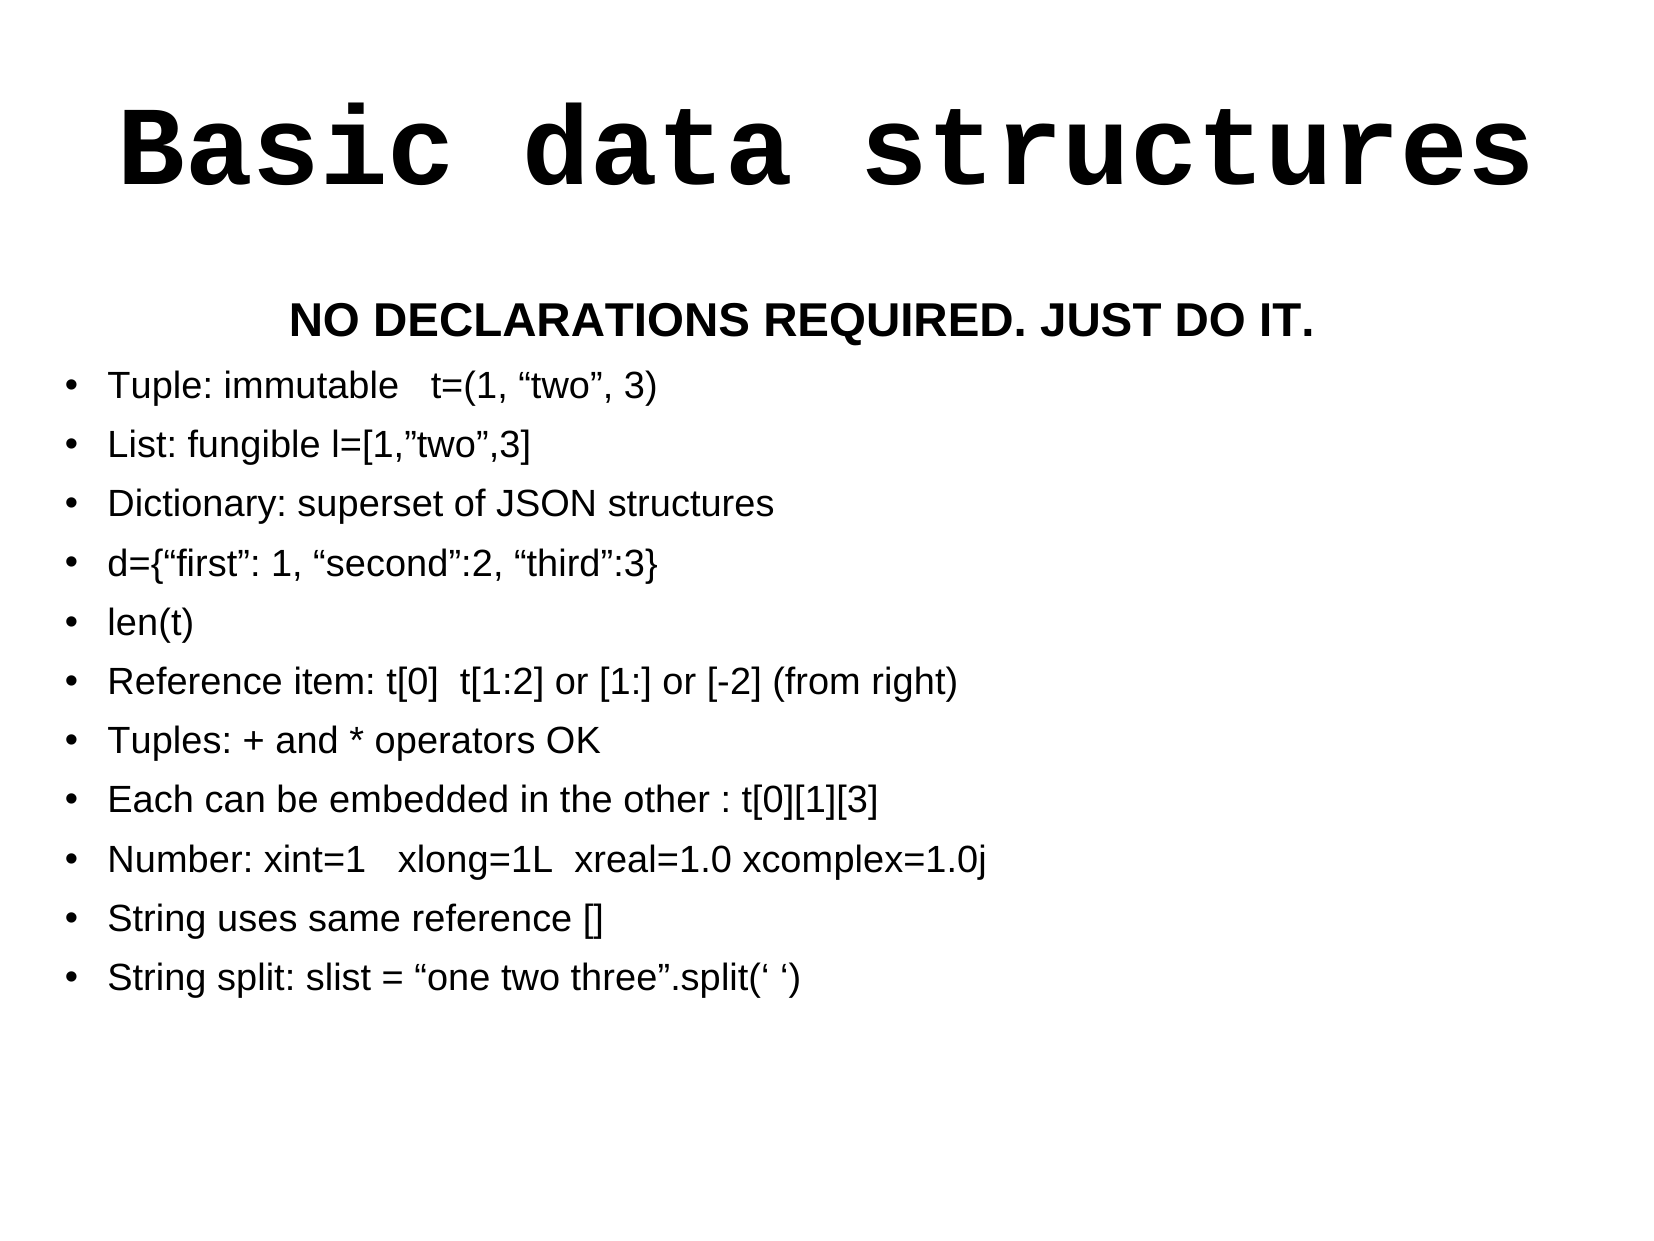

# Basic data structures
NO DECLARATIONS REQUIRED. JUST DO IT.
Tuple: immutable t=(1, “two”, 3)
List: fungible l=[1,”two”,3]
Dictionary: superset of JSON structures
d={“first”: 1, “second”:2, “third”:3}
len(t)
Reference item: t[0] t[1:2] or [1:] or [-2] (from right)
Tuples: + and * operators OK
Each can be embedded in the other : t[0][1][3]
Number: xint=1 xlong=1L xreal=1.0 xcomplex=1.0j
String uses same reference []
String split: slist = “one two three”.split(‘ ‘)